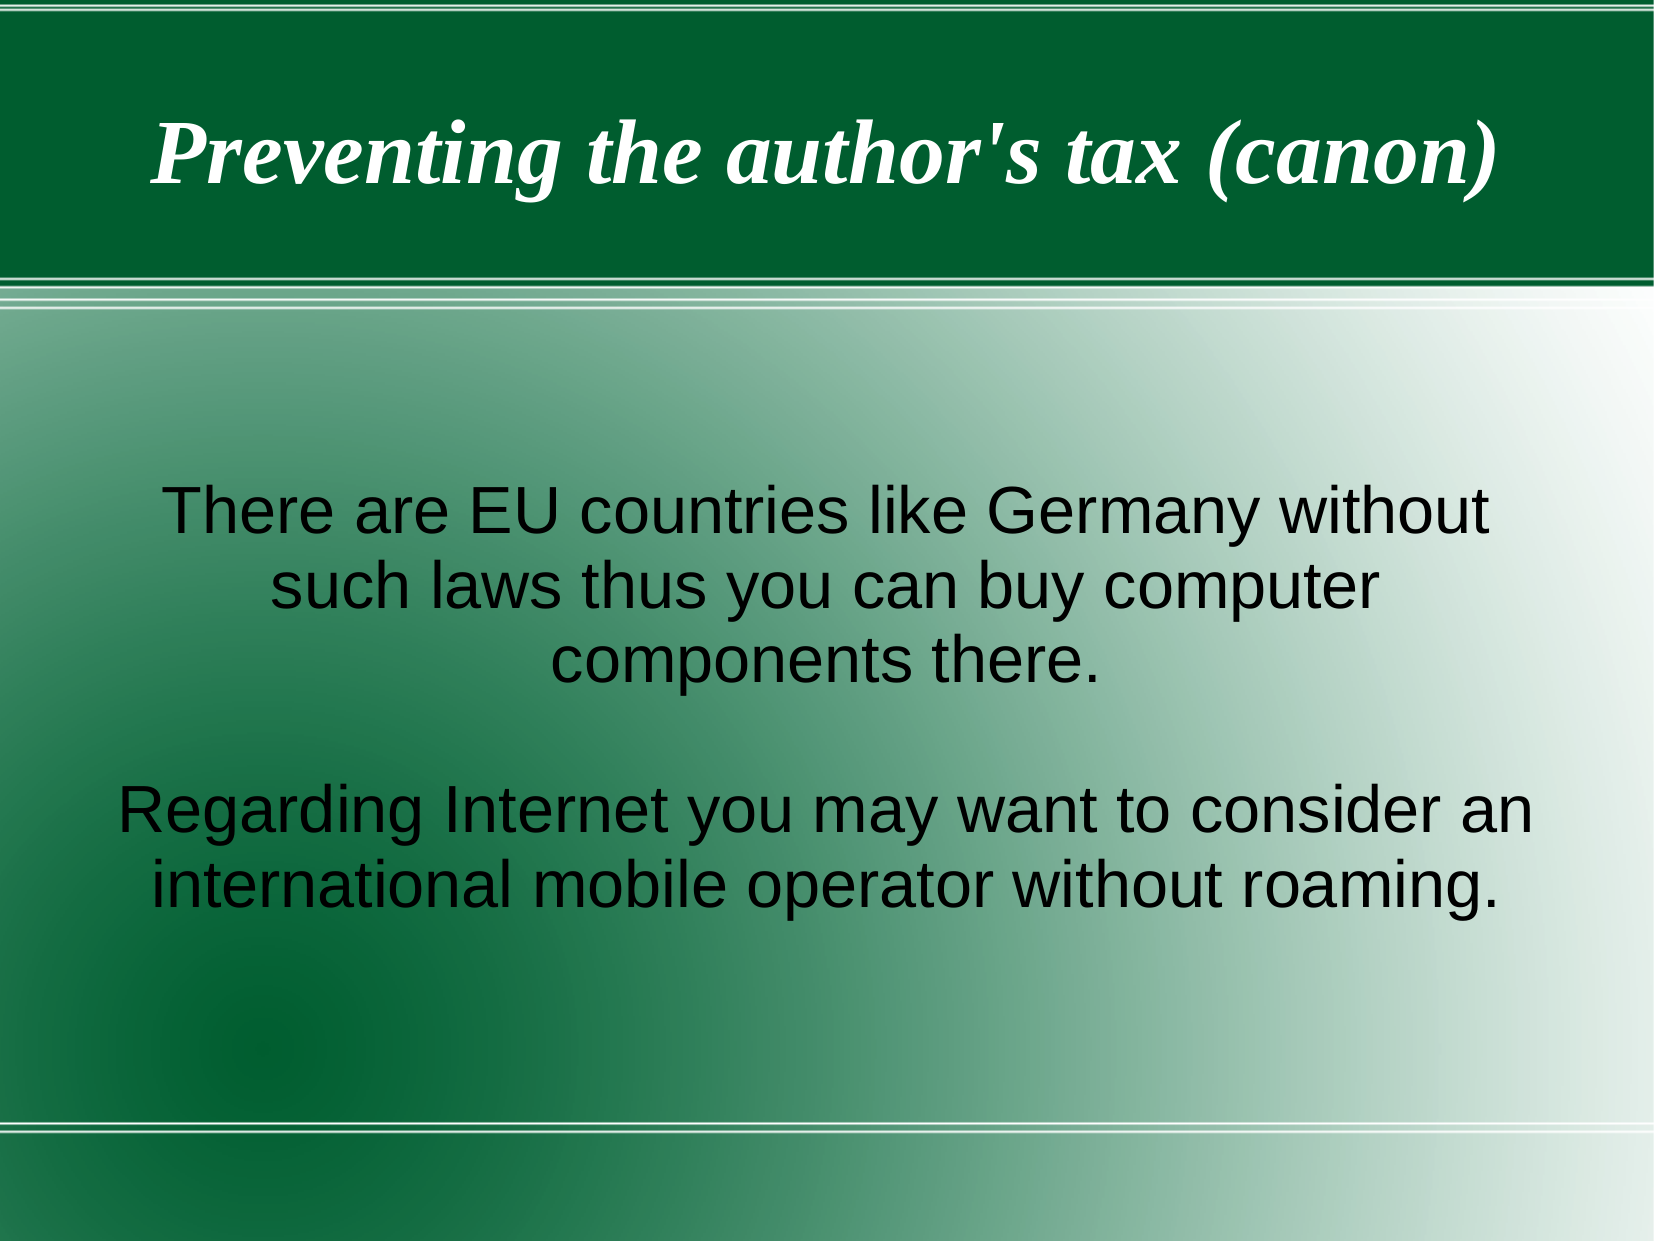

# Preventing the author's tax (canon)
There are EU countries like Germany without such laws thus you can buy computer components there.
Regarding Internet you may want to consider an international mobile operator without roaming.